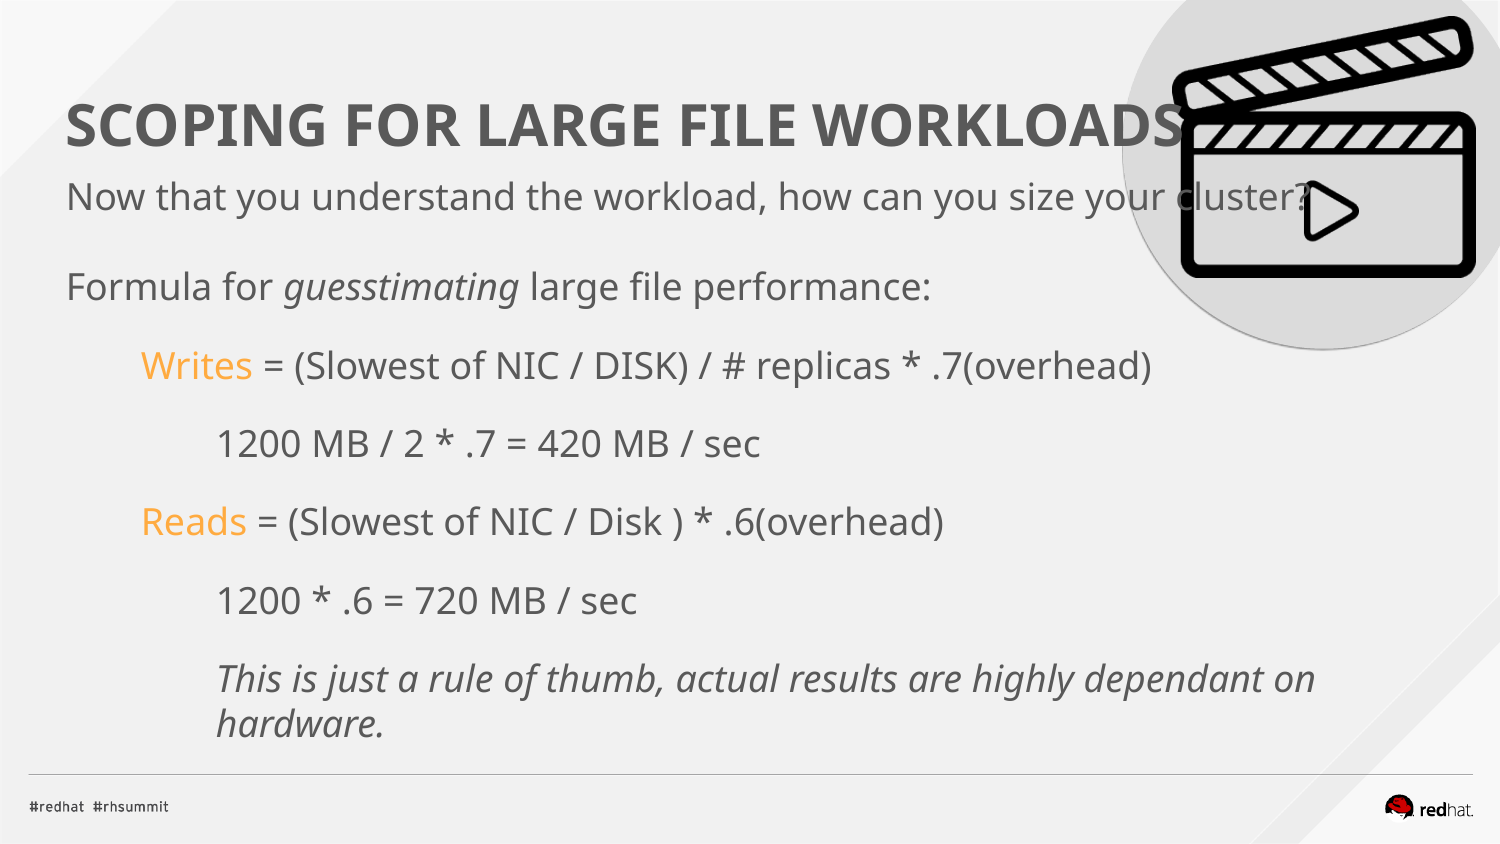

SCOPING FOR LARGE FILE WORKLOADS
Now that you understand the workload, how can you size your cluster?
Formula for guesstimating large file performance:
Writes = (Slowest of NIC / DISK) / # replicas * .7(overhead)
1200 MB / 2 * .7 = 420 MB / sec
Reads = (Slowest of NIC / Disk ) * .6(overhead)
1200 * .6 = 720 MB / sec
This is just a rule of thumb, actual results are highly dependant on hardware.